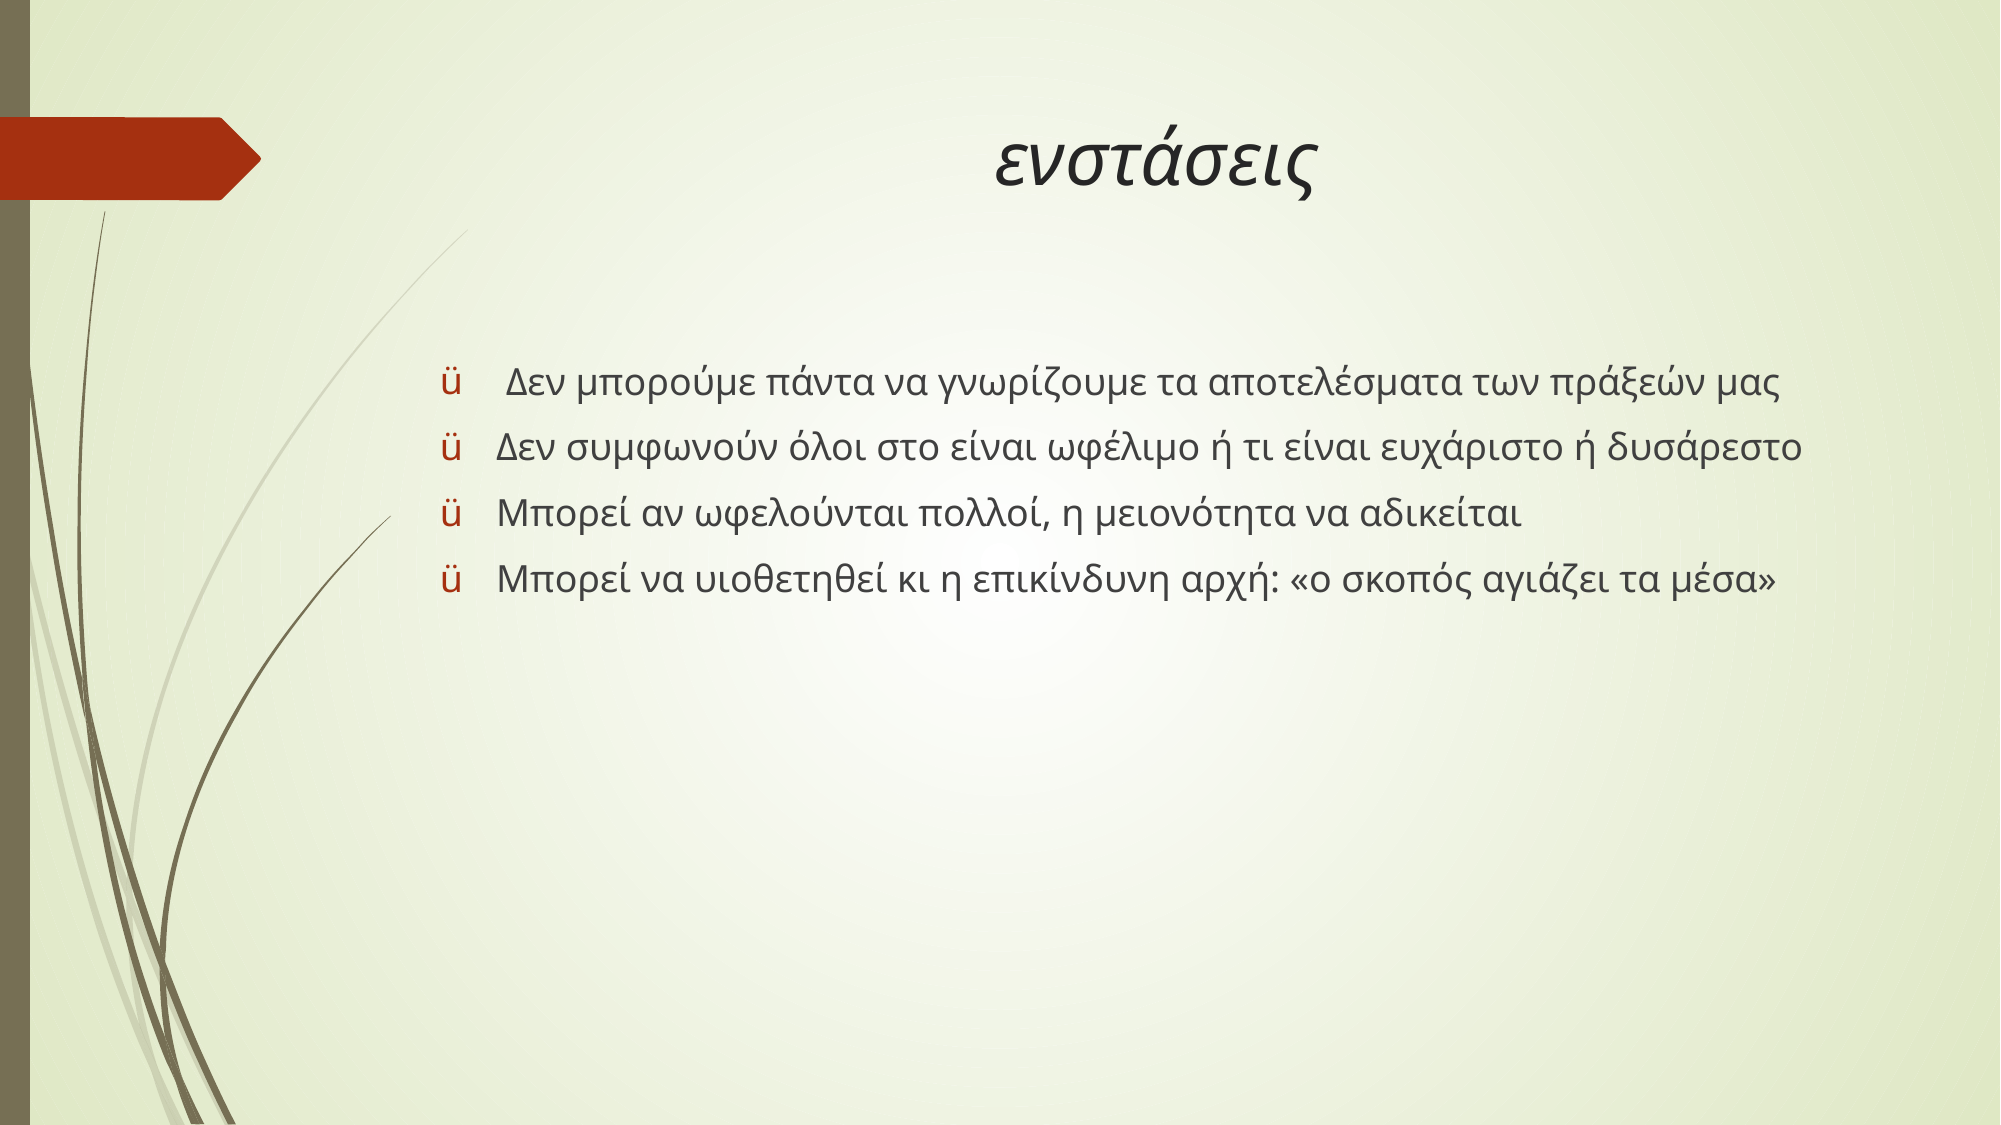

# ενστάσεις
 Δεν μπορούμε πάντα να γνωρίζουμε τα αποτελέσματα των πράξεών μας
Δεν συμφωνούν όλοι στο είναι ωφέλιμο ή τι είναι ευχάριστο ή δυσάρεστο
Μπορεί αν ωφελούνται πολλοί, η μειονότητα να αδικείται
Μπορεί να υιοθετηθεί κι η επικίνδυνη αρχή: «ο σκοπός αγιάζει τα μέσα»